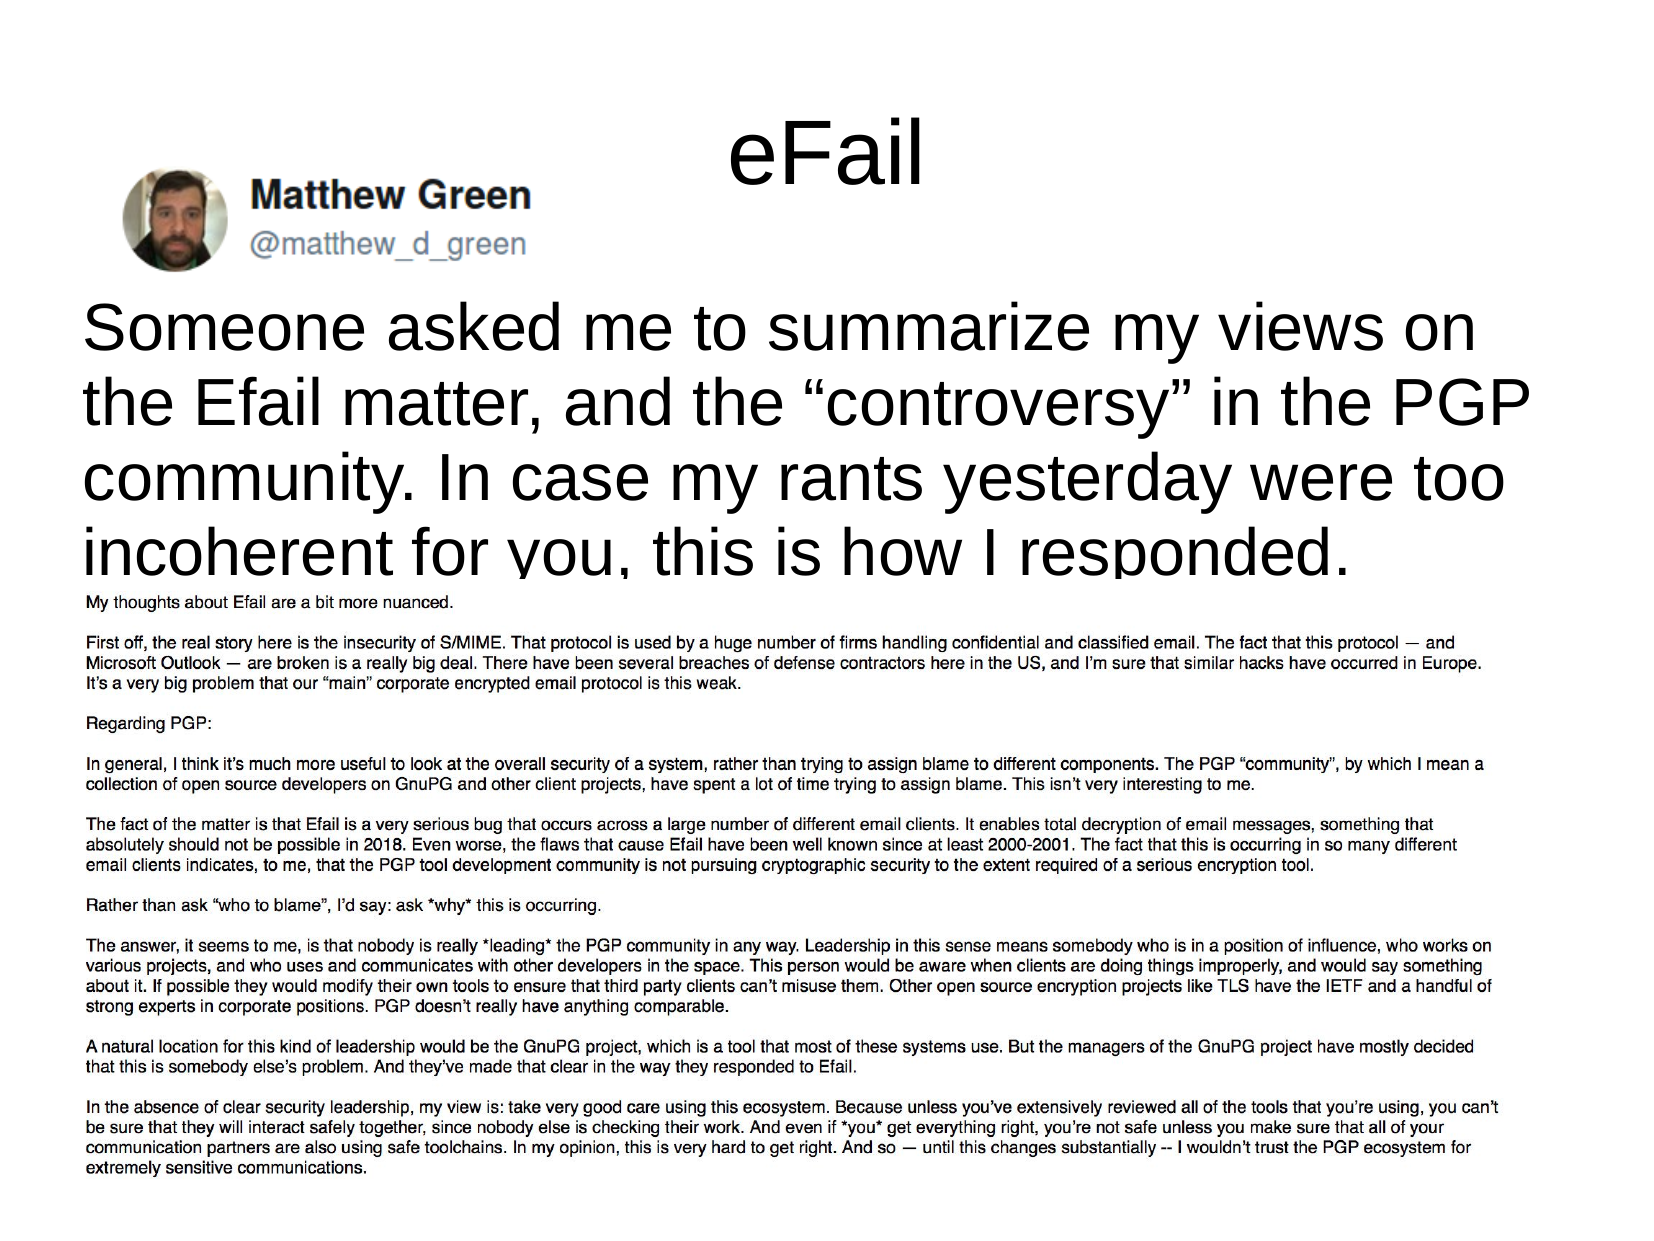

# eFail
Someone asked me to summarize my views on the Efail matter, and the “controversy” in the PGP community. In case my rants yesterday were too incoherent for you, this is how I responded.